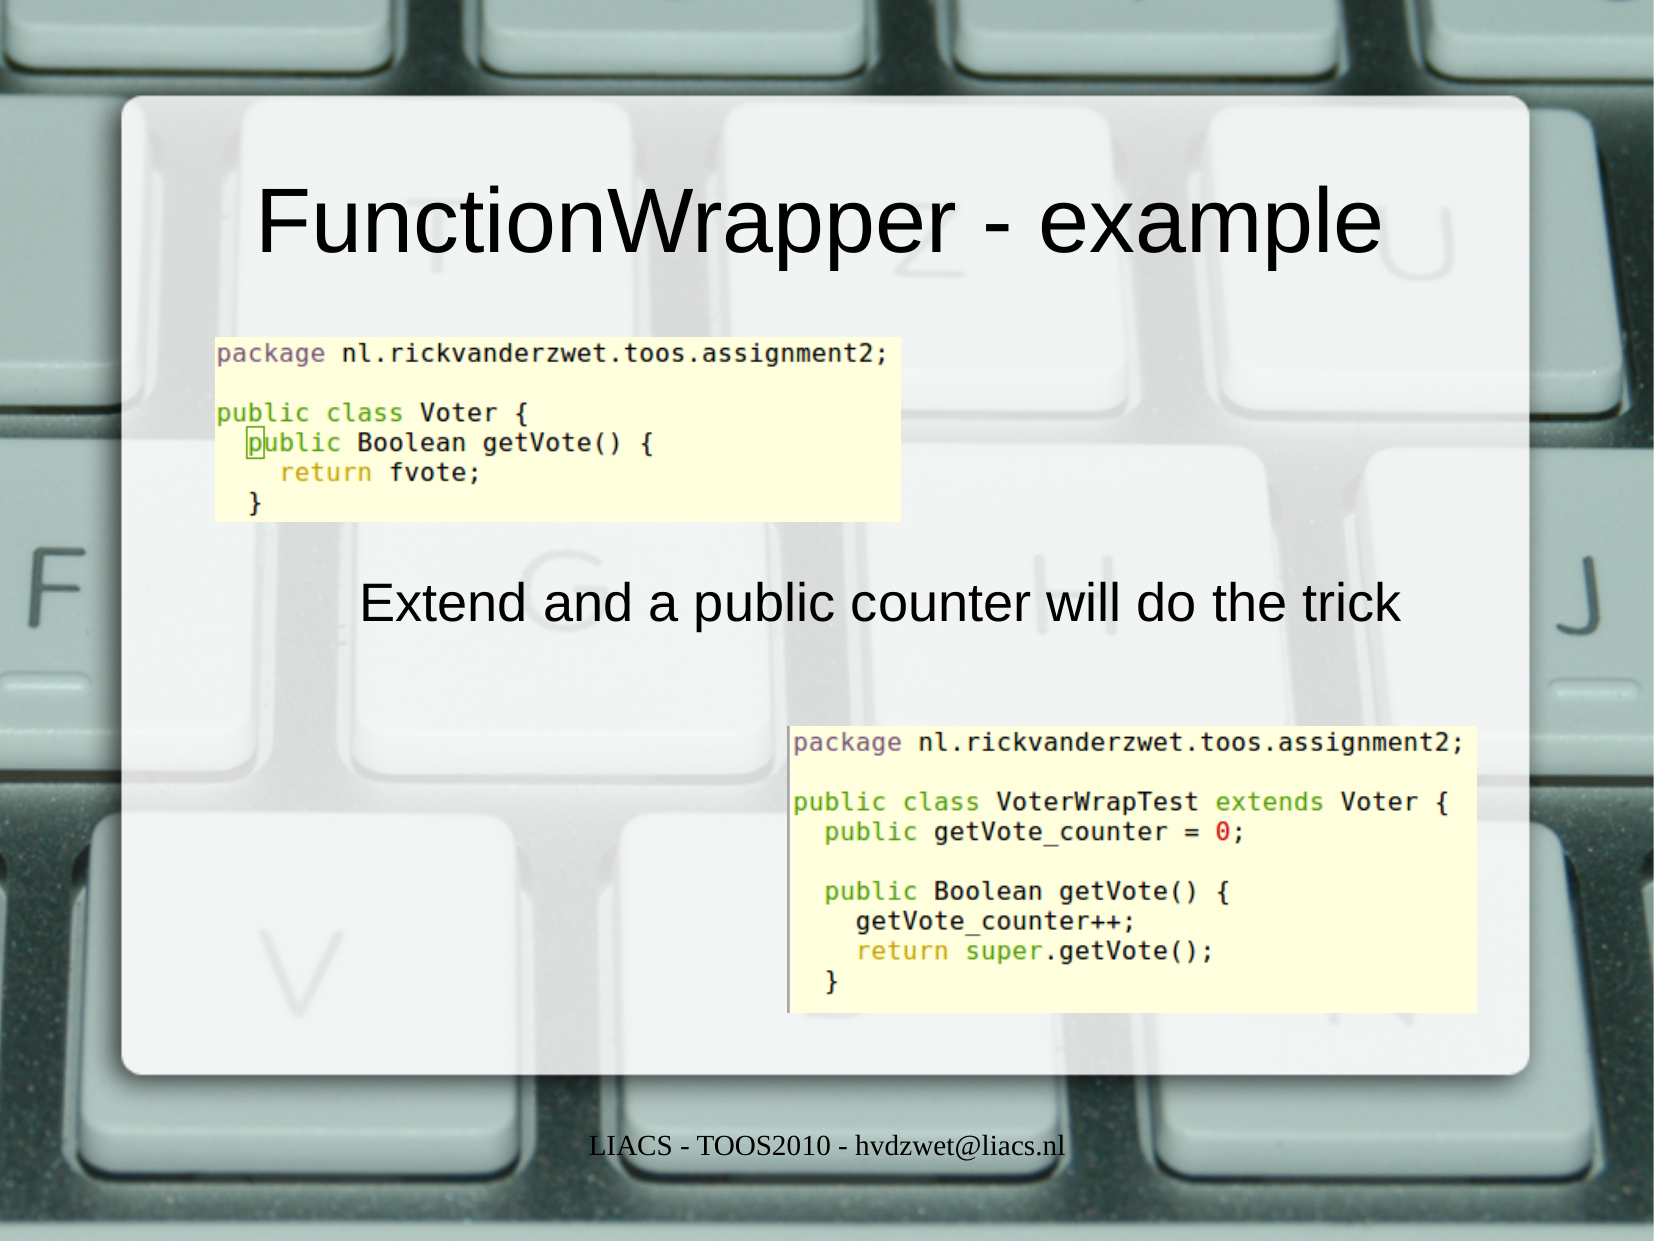

# FunctionWrapper - example
Extend and a public counter will do the trick
LIACS - TOOS2010 - hvdzwet@liacs.nl